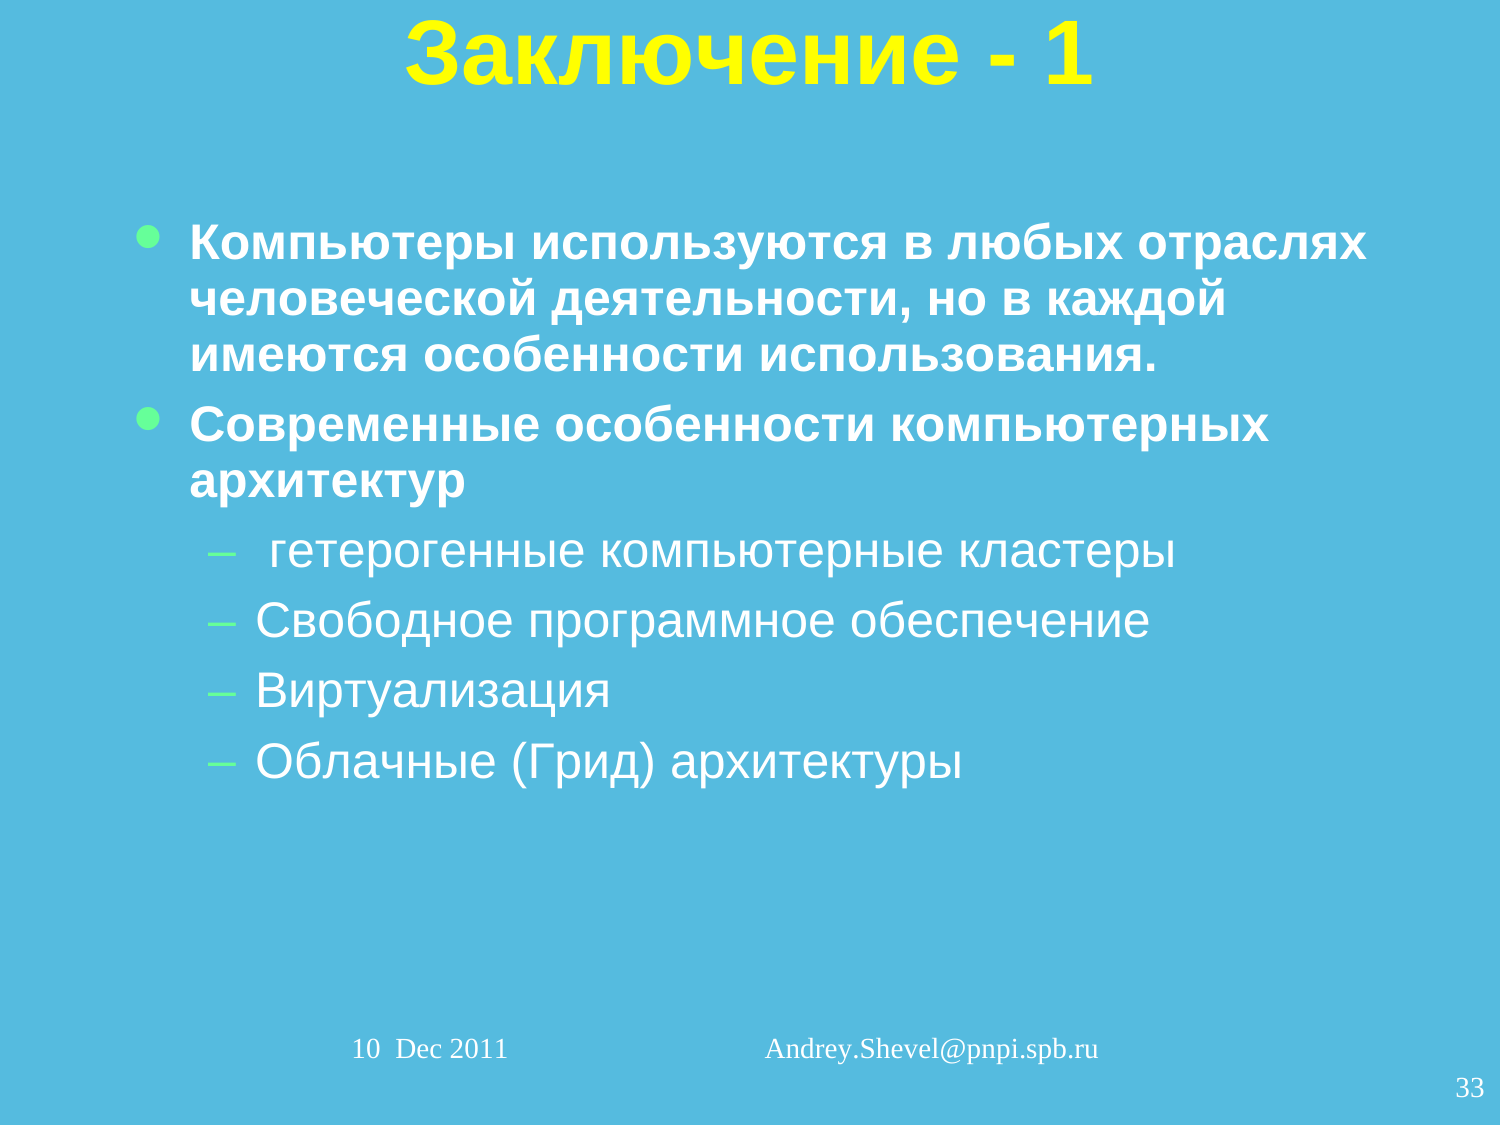

# Заключение - 1
Компьютеры используются в любых отраслях человеческой деятельности, но в каждой имеются особенности использования.
Современные особенности компьютерных архитектур
 гетерогенные компьютерные кластеры
Свободное программное обеспечение
Виртуализация
Облачные (Грид) архитектуры
33